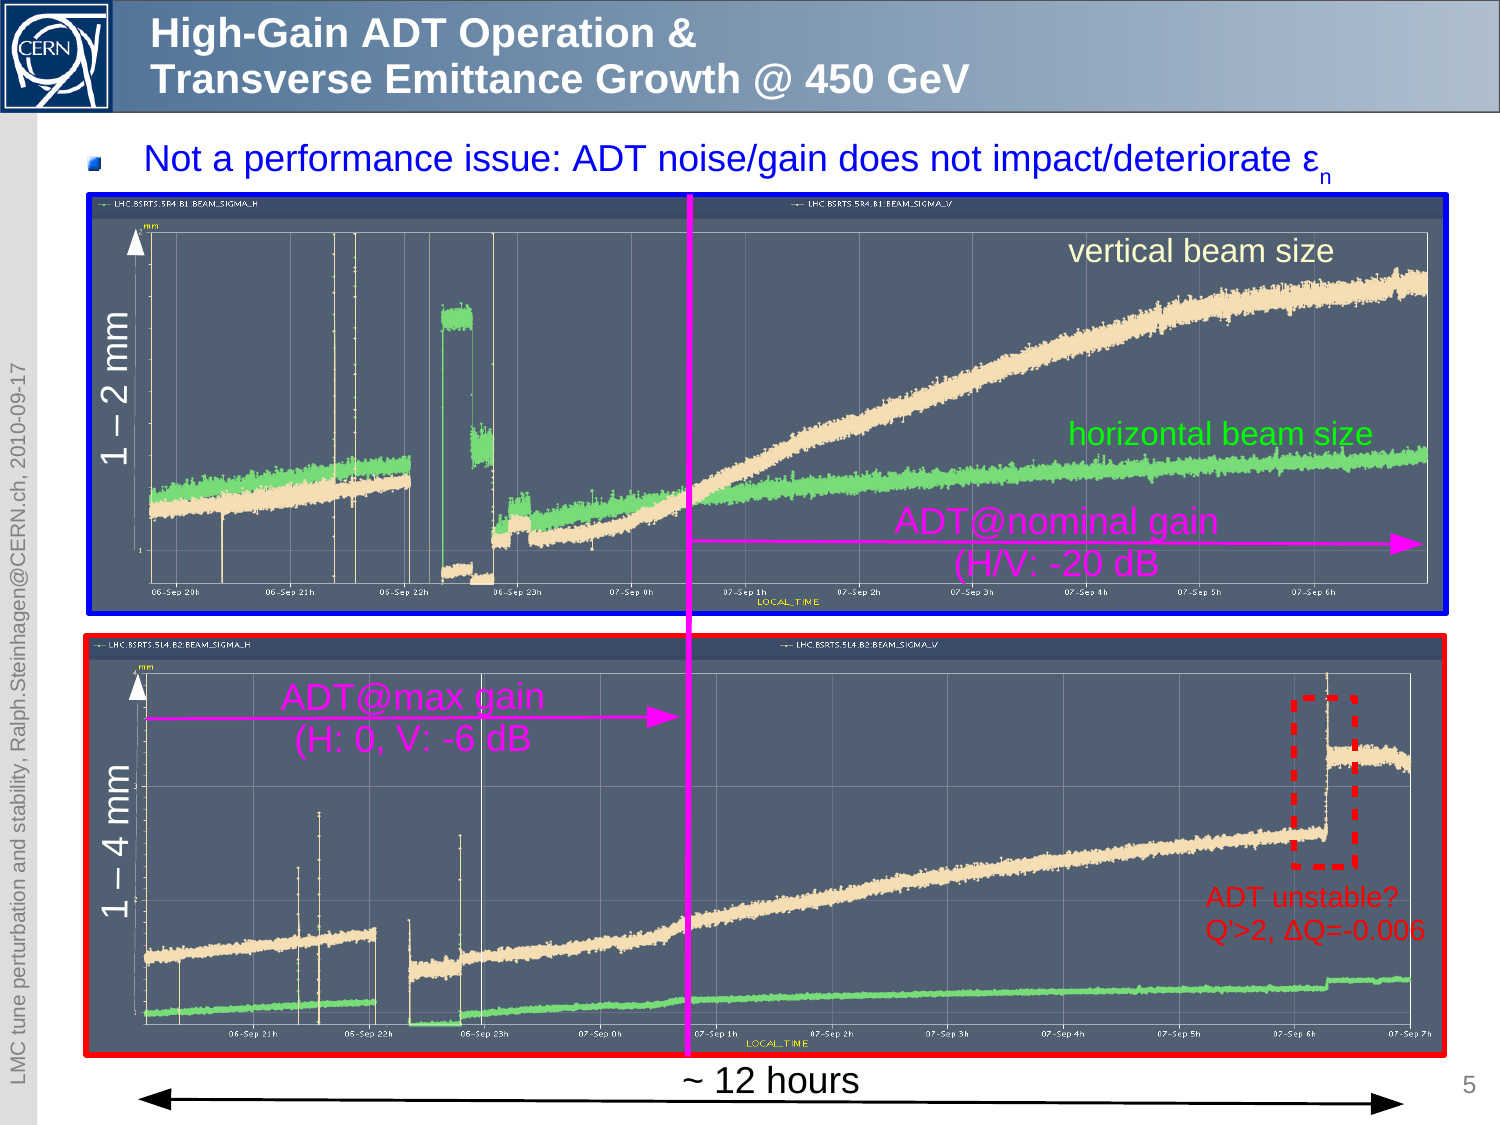

# High-Gain ADT Operation & Transverse Emittance Growth @ 450 GeV
Not a performance issue: ADT noise/gain does not impact/deteriorate εn
vertical beam size
1 – 2 mm
horizontal beam size
ADT@nominal gain
(H/V: -20 dB
1 – 4 mm
ADT@max gain
(H: 0, V: -6 dB
ADT unstable?
Q'>2, ΔQ=-0.006
~ 12 hours